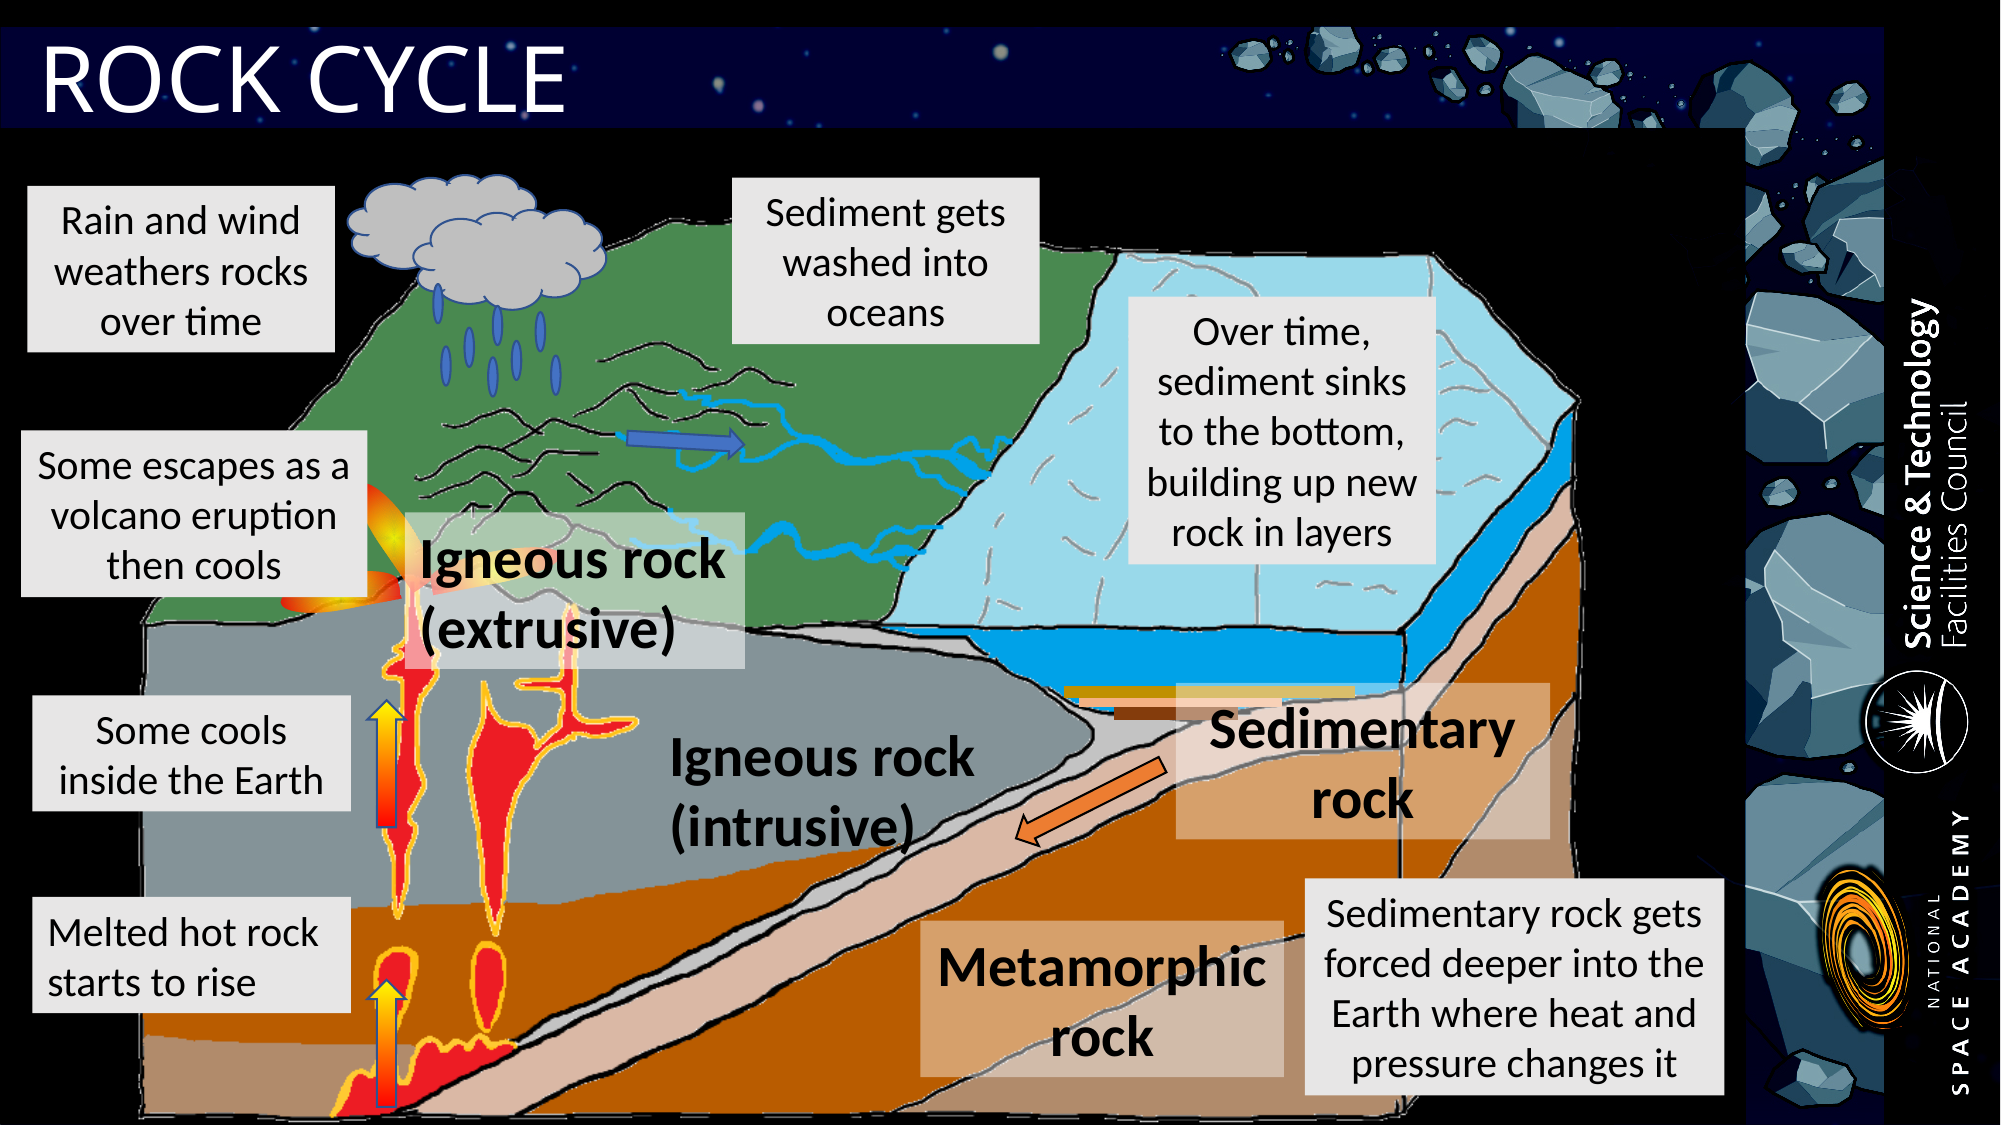

ROCK CYCLE
Sediment gets washed into oceans
Rain and wind weathers rocks over time
Over time, sediment sinks to the bottom, building up new rock in layers
Some escapes as a volcano eruption then cools
Igneous rock
(extrusive)
Sedimentary rock
Some cools inside the Earth
Igneous rock
(intrusive)
Sedimentary rock gets forced deeper into the Earth where heat and pressure changes it
Melted hot rock starts to rise
Metamorphic rock
Branding